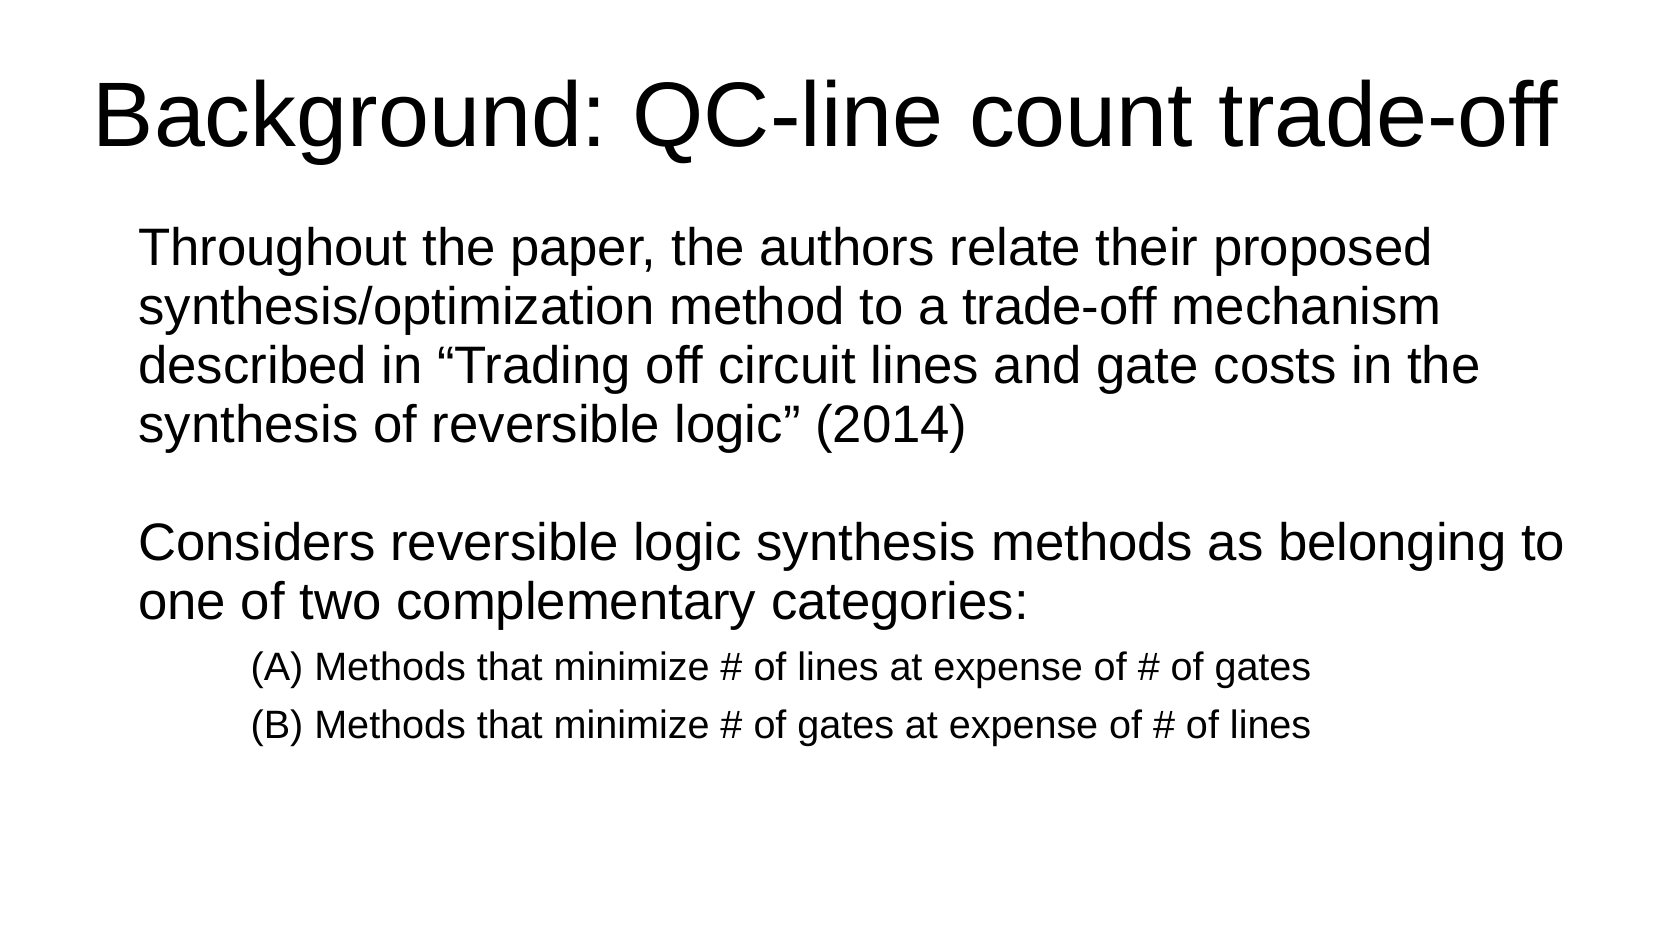

# Background: QC-line count trade-off
Throughout the paper, the authors relate their proposed synthesis/optimization method to a trade-off mechanism described in “Trading off circuit lines and gate costs in the synthesis of reversible logic” (2014)
Considers reversible logic synthesis methods as belonging to one of two complementary categories:
(A) Methods that minimize # of lines at expense of # of gates
(B) Methods that minimize # of gates at expense of # of lines